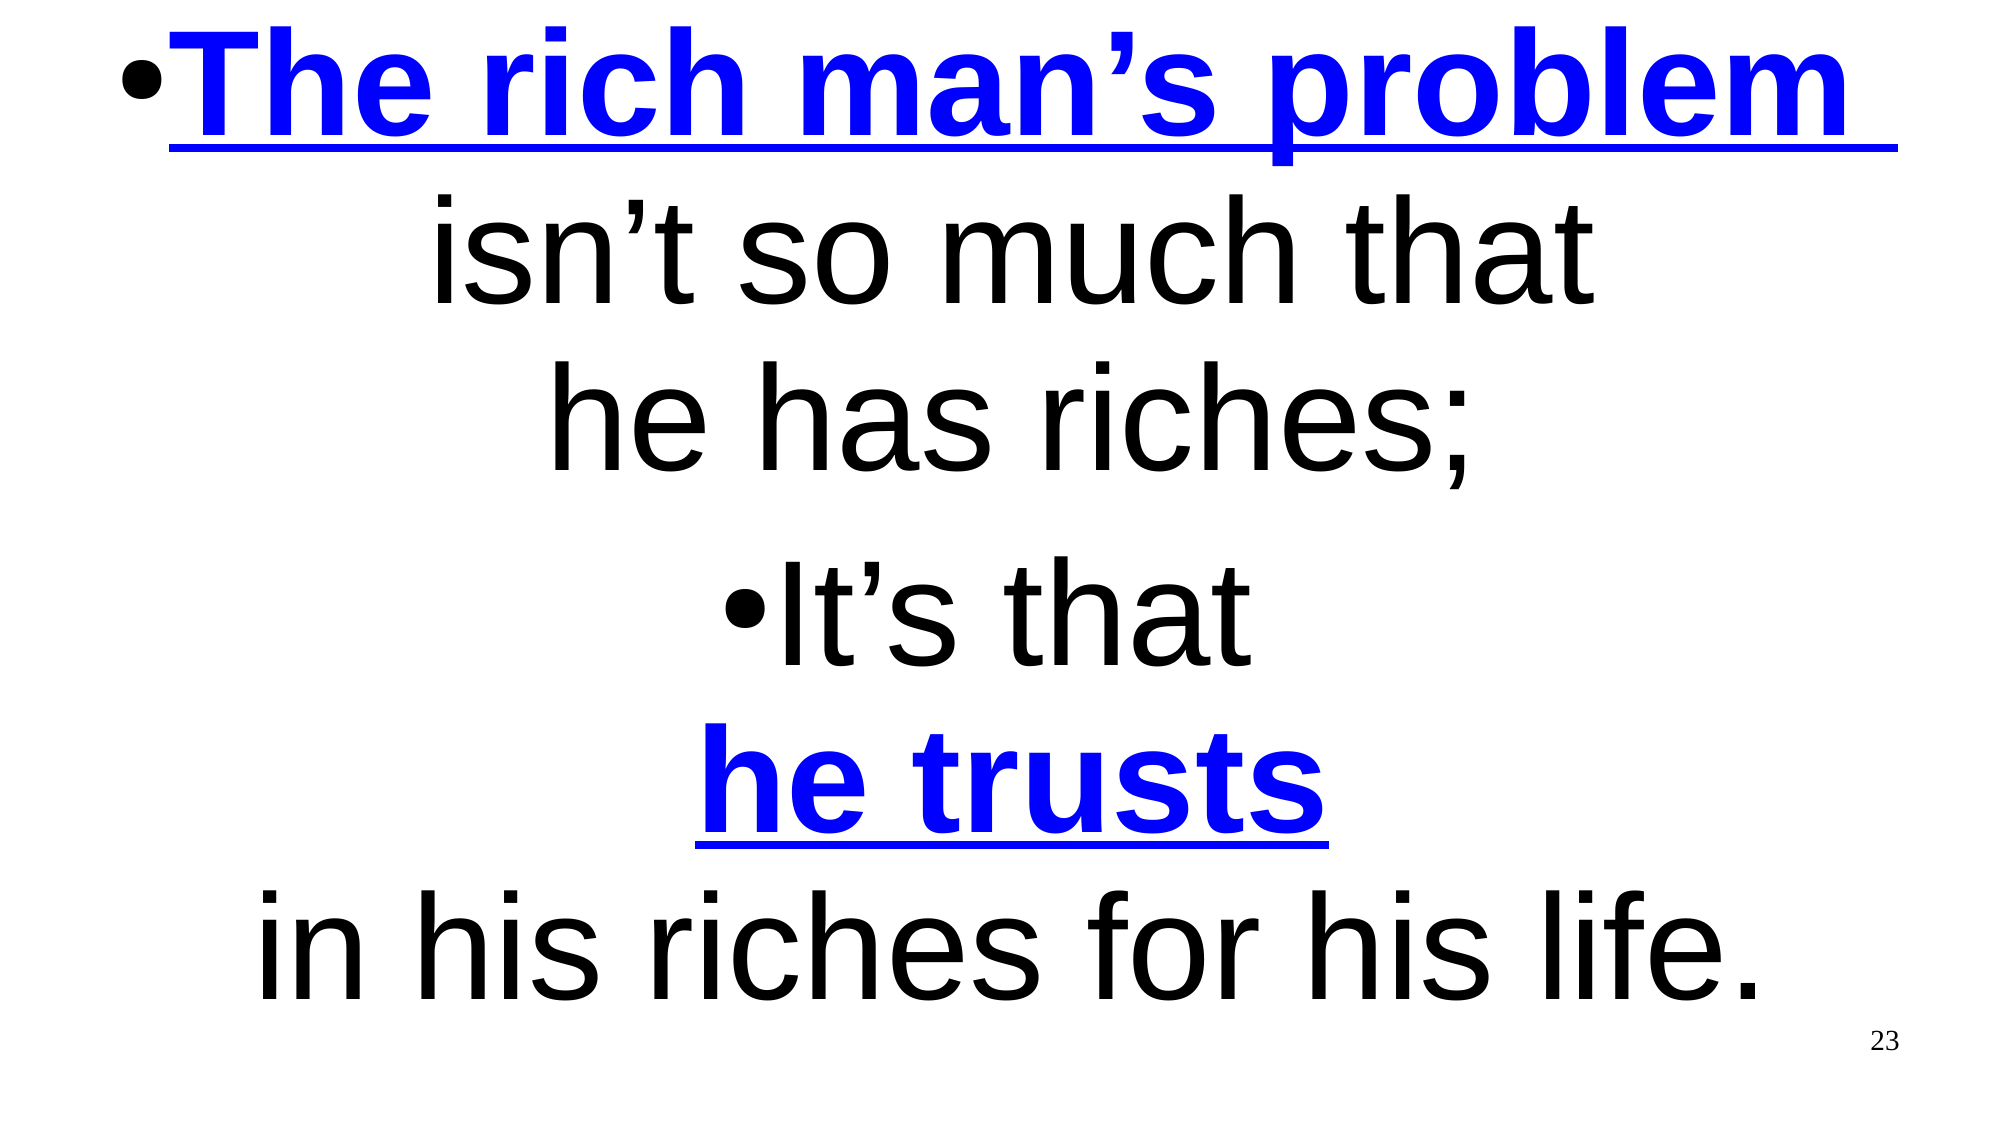

# The rich man’s problem isn’t so much that he has riches;
It’s that
he trusts
in his riches for his life.
23